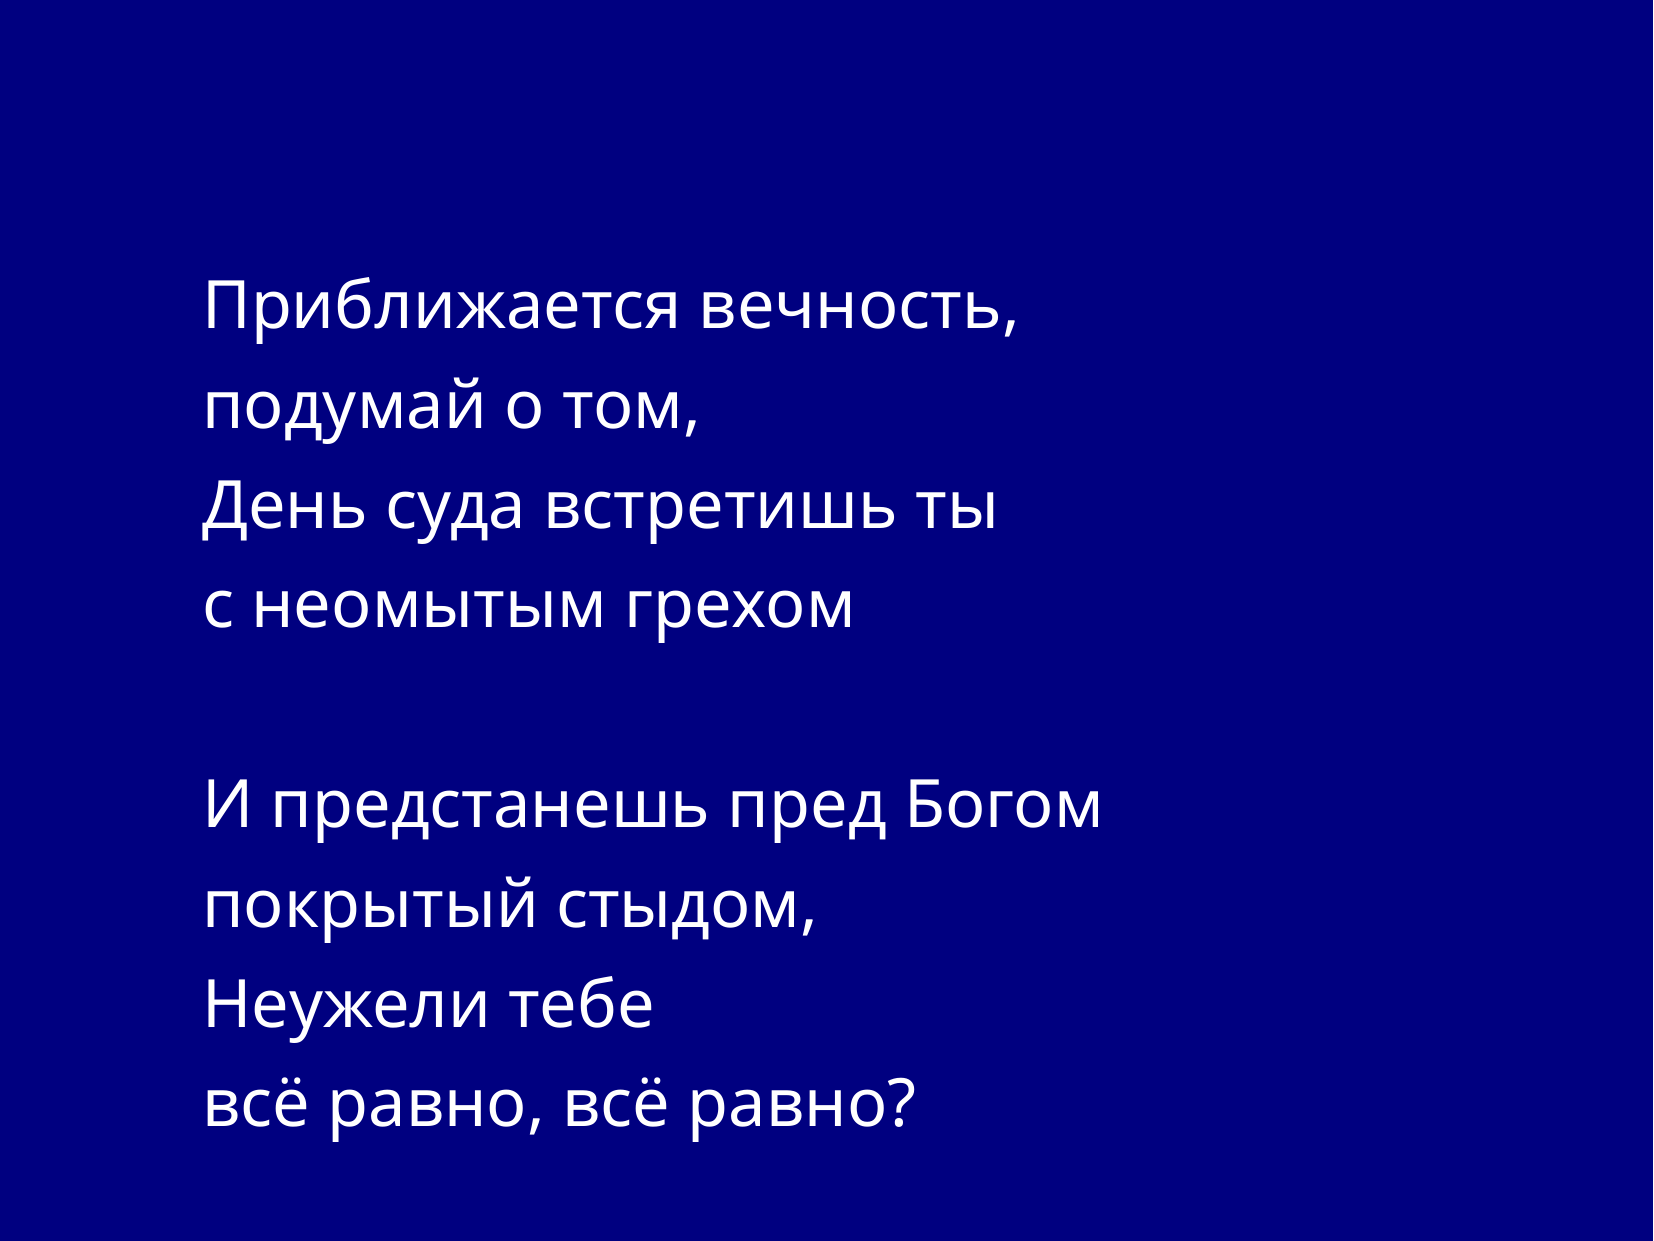

Приближается вечность,
	подумай о том,
	День суда встретишь ты
	с неомытым грехом
	И предстанешь пред Богом
	покрытый стыдом,
	Неужели тебе
	всё равно, всё равно?